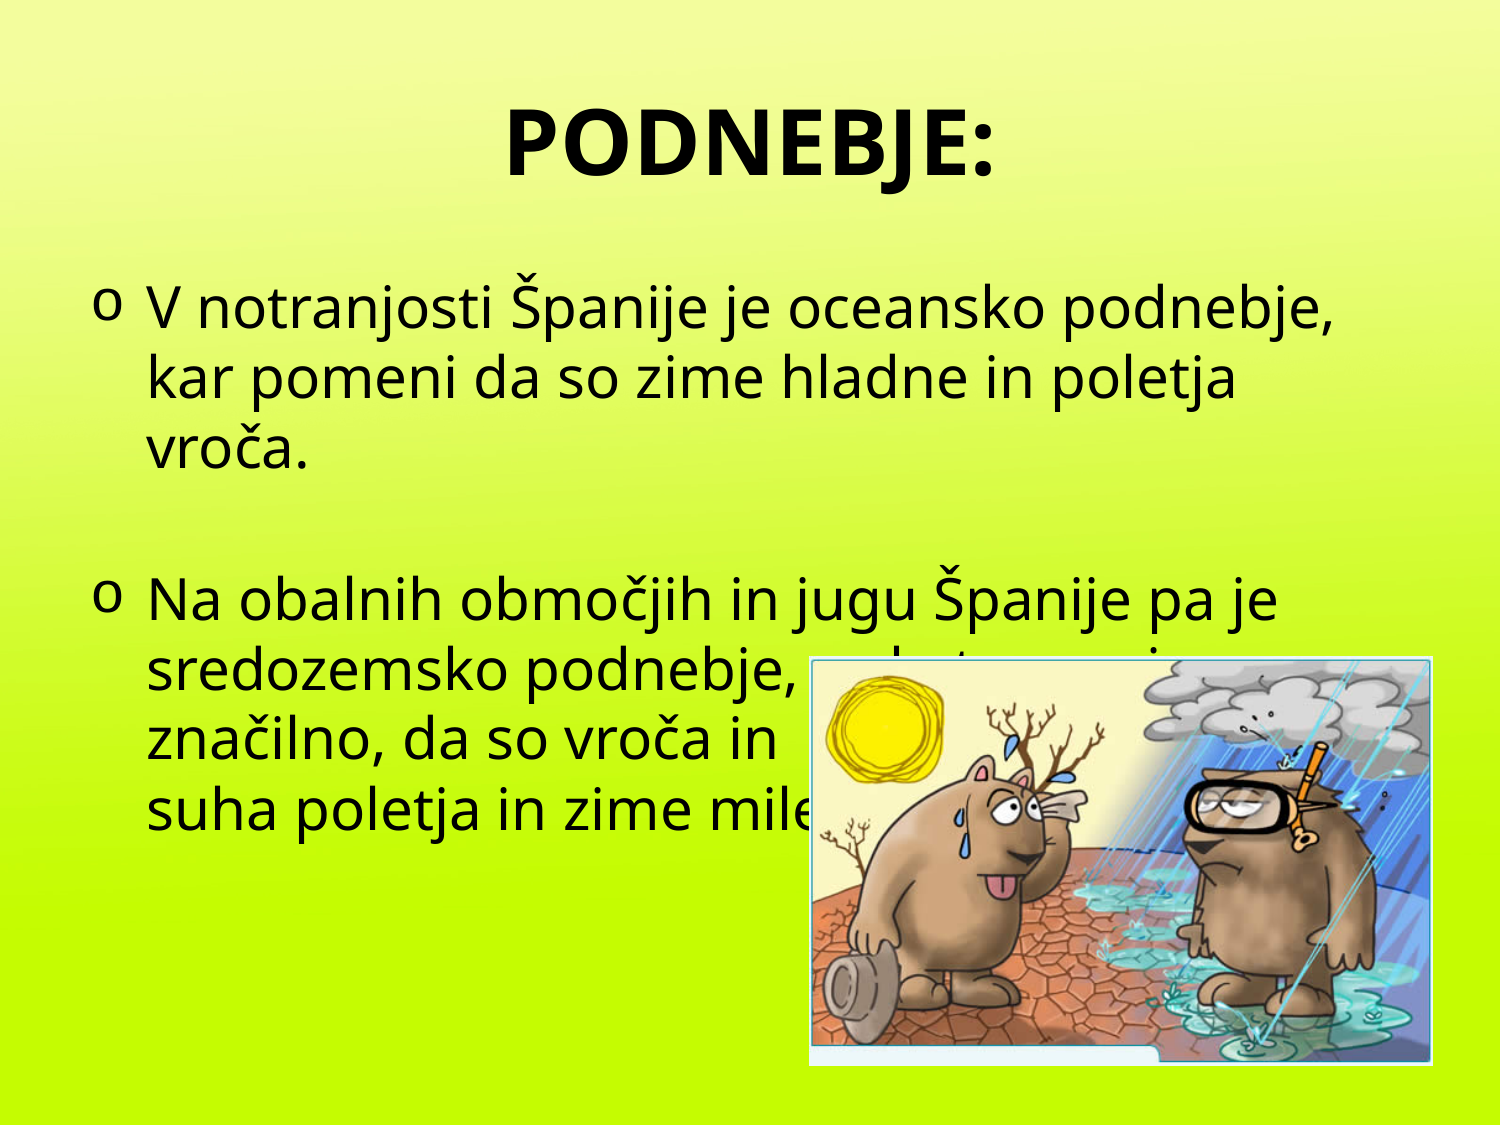

PODNEBJE:
# V notranjosti Španije je oceansko podnebje, kar pomeni da so zime hladne in poletja vroča.
Na obalnih območjih in jugu Španije pa je sredozemsko podnebje, za katerega je značilno, da so vroča in
suha poletja in zime mile.